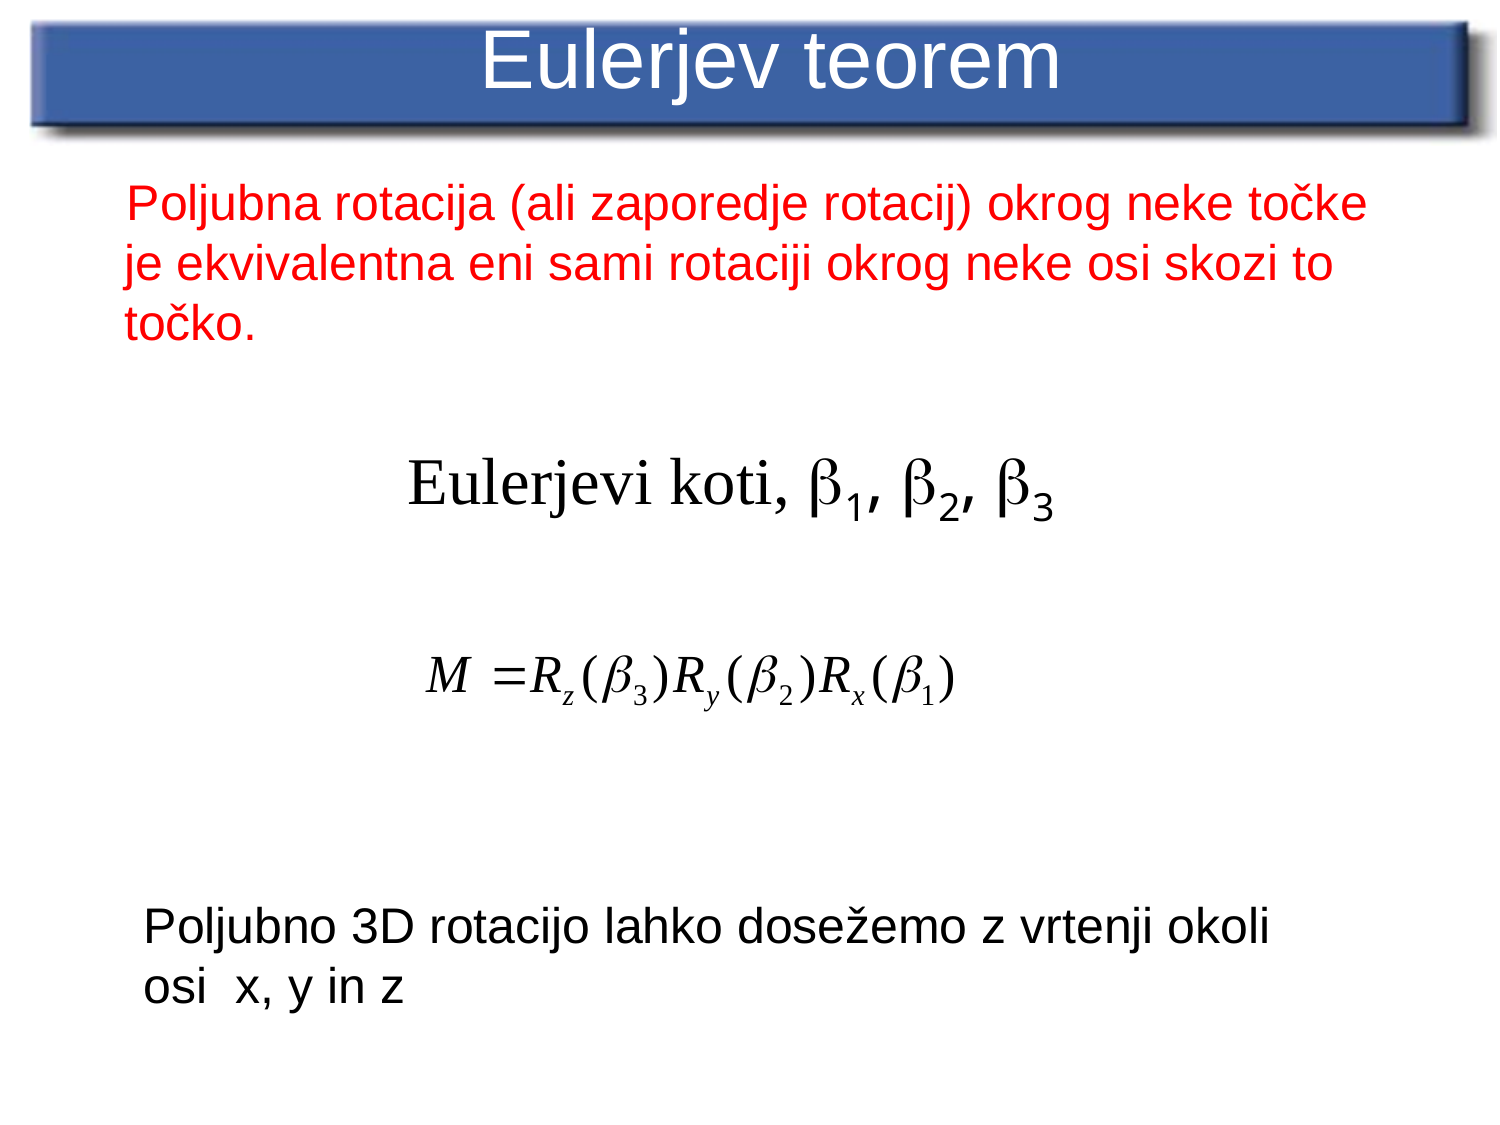

# Eulerjev teorem
Poljubna rotacija (ali zaporedje rotacij) okrog neke točke je ekvivalentna eni sami rotaciji okrog neke osi skozi to točko.
Eulerjevi koti, 1, 2, 3
Poljubno 3D rotacijo lahko dosežemo z vrtenji okoli osi x, y in z